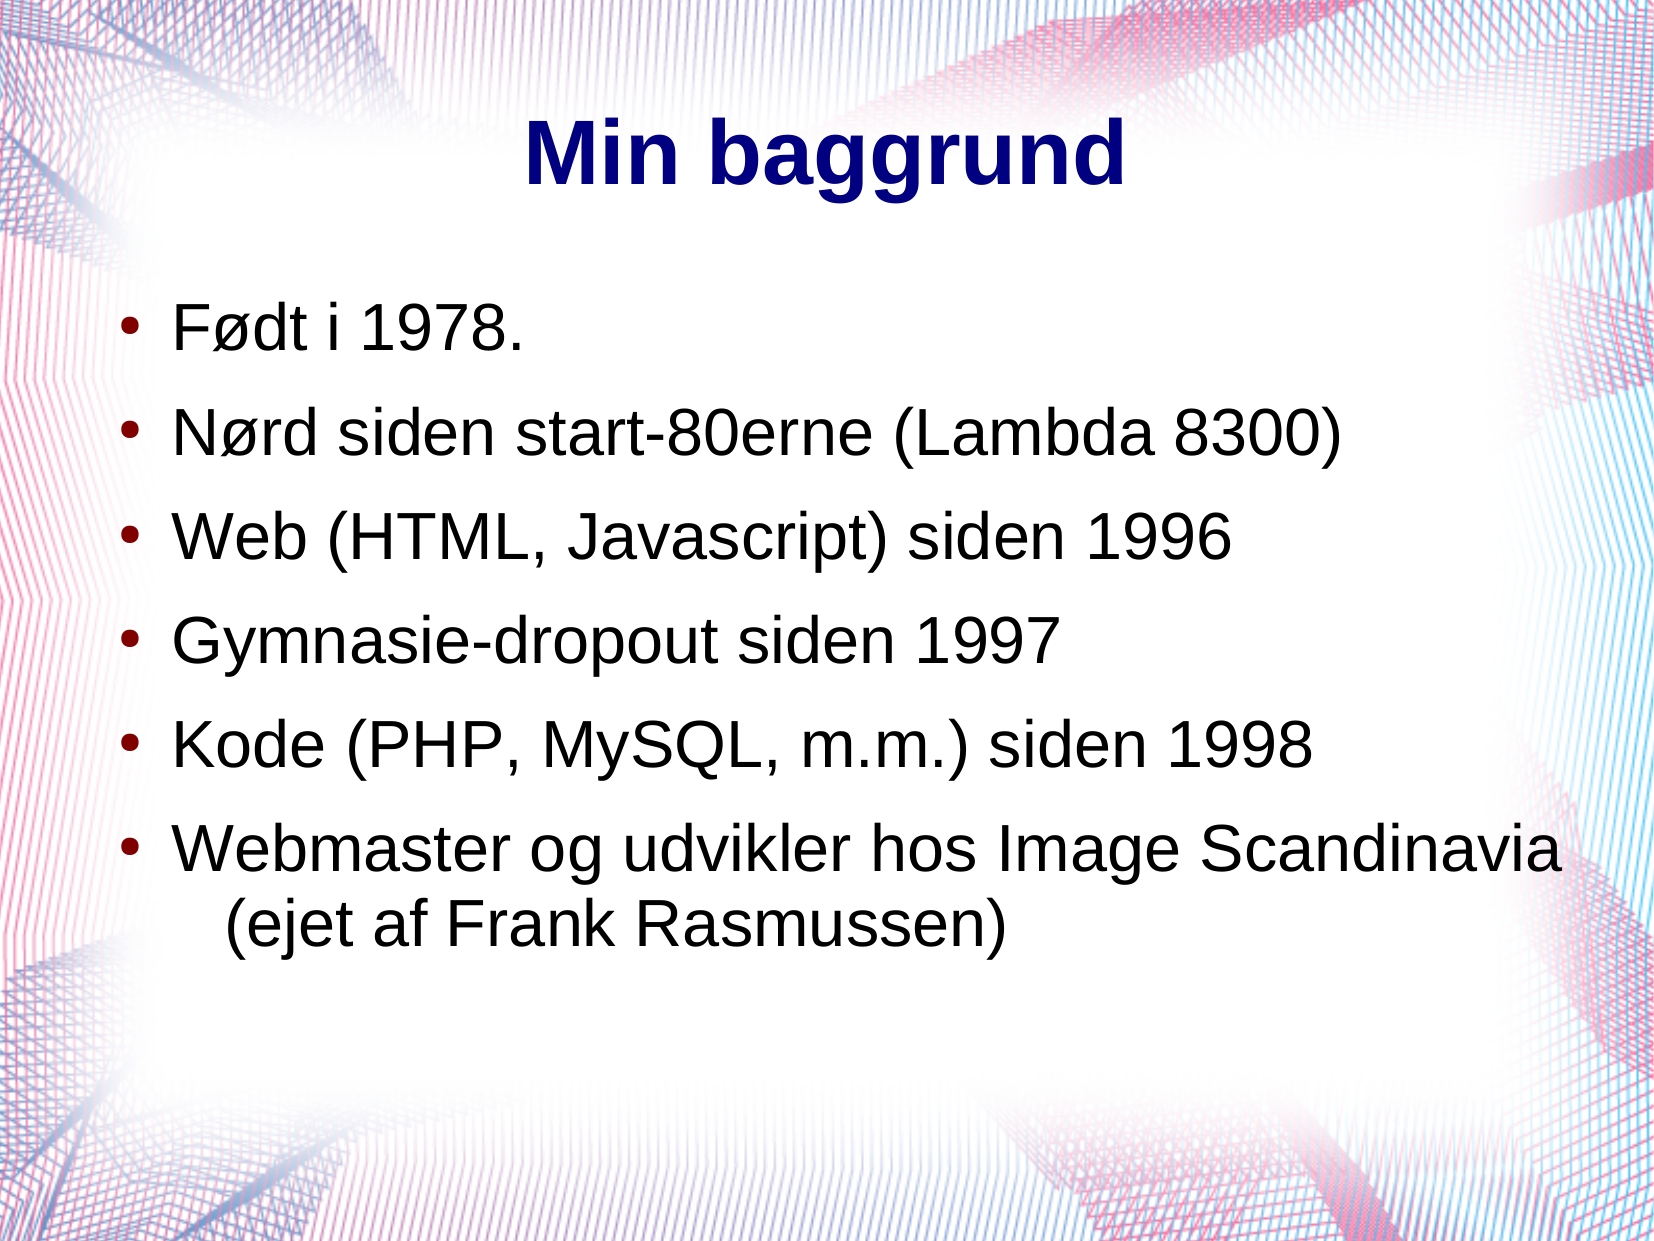

# Min baggrund
Født i 1978.
Nørd siden start-80erne (Lambda 8300)
Web (HTML, Javascript) siden 1996
Gymnasie-dropout siden 1997
Kode (PHP, MySQL, m.m.) siden 1998
Webmaster og udvikler hos Image Scandinavia
(ejet af Frank Rasmussen)